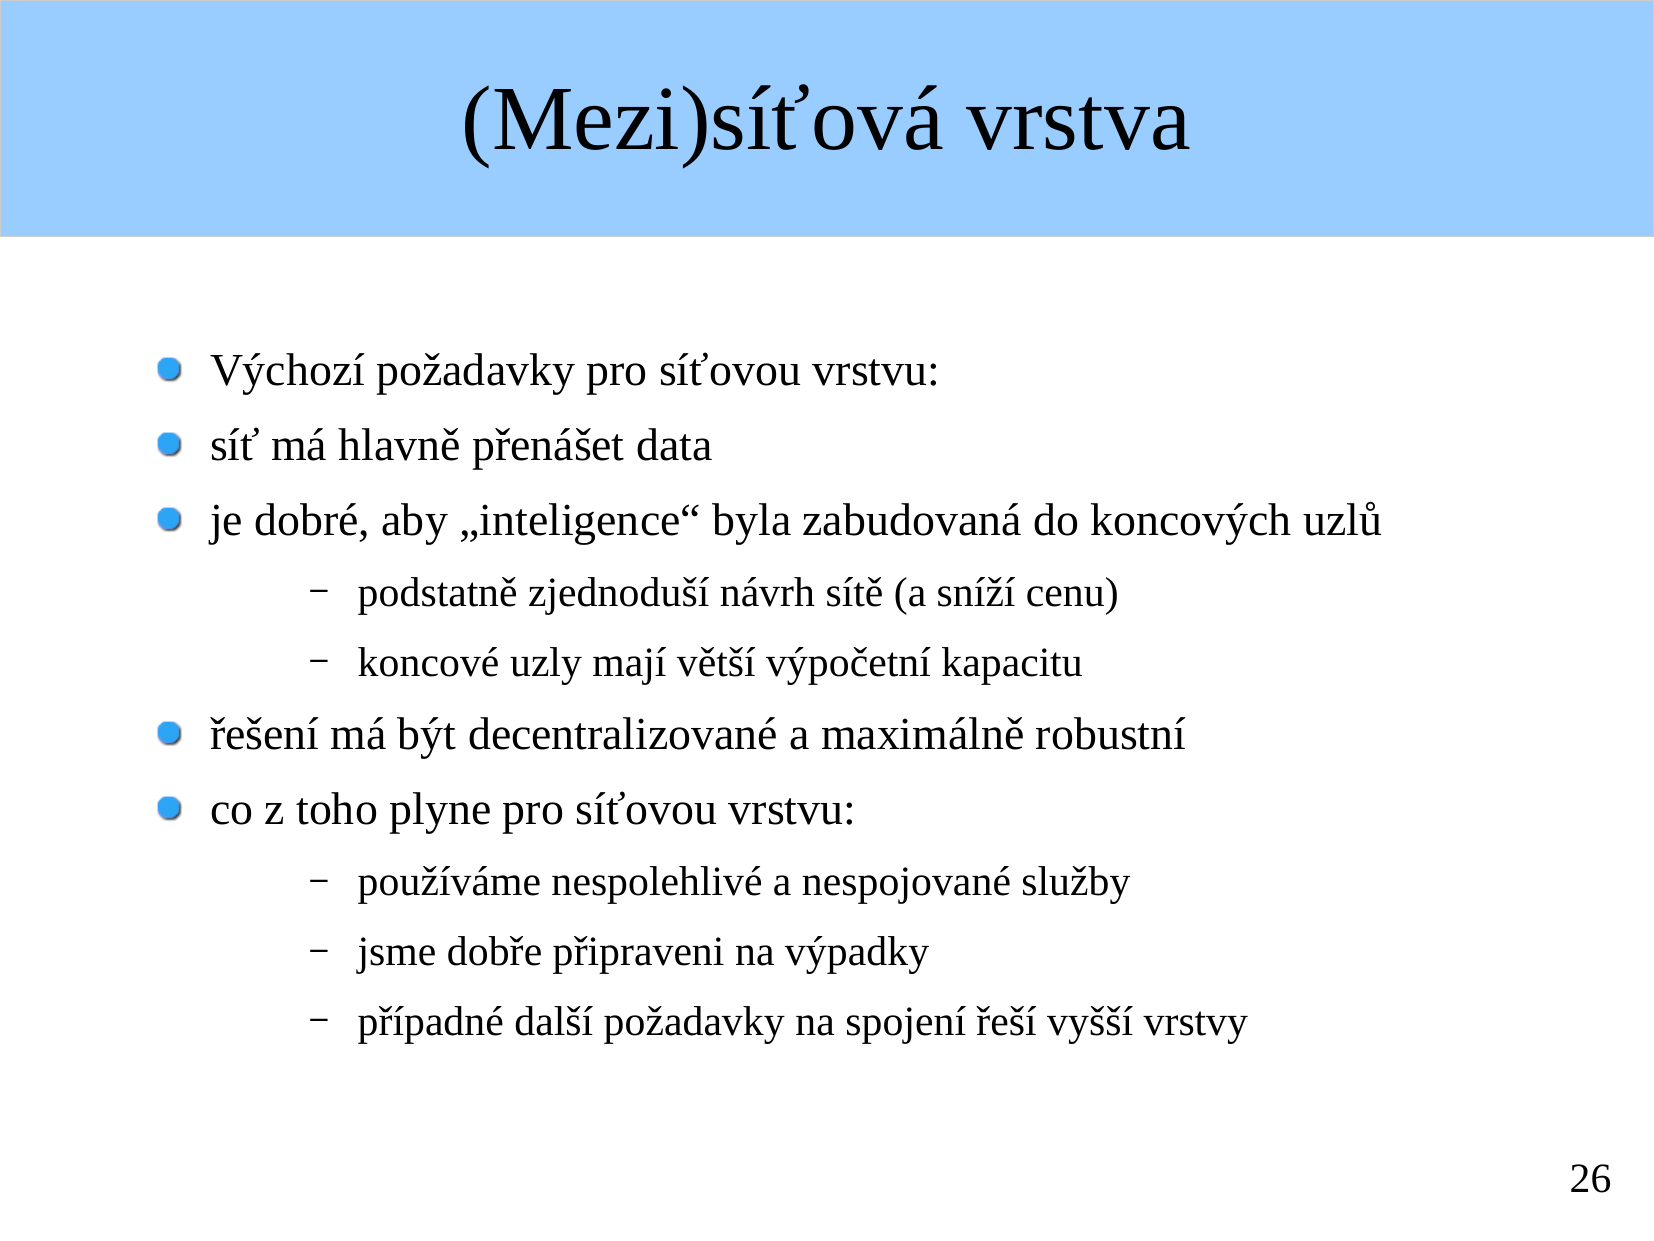

# (Mezi)síťová vrstva
Výchozí požadavky pro síťovou vrstvu:
síť má hlavně přenášet data
je dobré, aby „inteligence“ byla zabudovaná do koncových uzlů
podstatně zjednoduší návrh sítě (a sníží cenu)
koncové uzly mají větší výpočetní kapacitu
řešení má být decentralizované a maximálně robustní
co z toho plyne pro síťovou vrstvu:
používáme nespolehlivé a nespojované služby
jsme dobře připraveni na výpadky
případné další požadavky na spojení řeší vyšší vrstvy